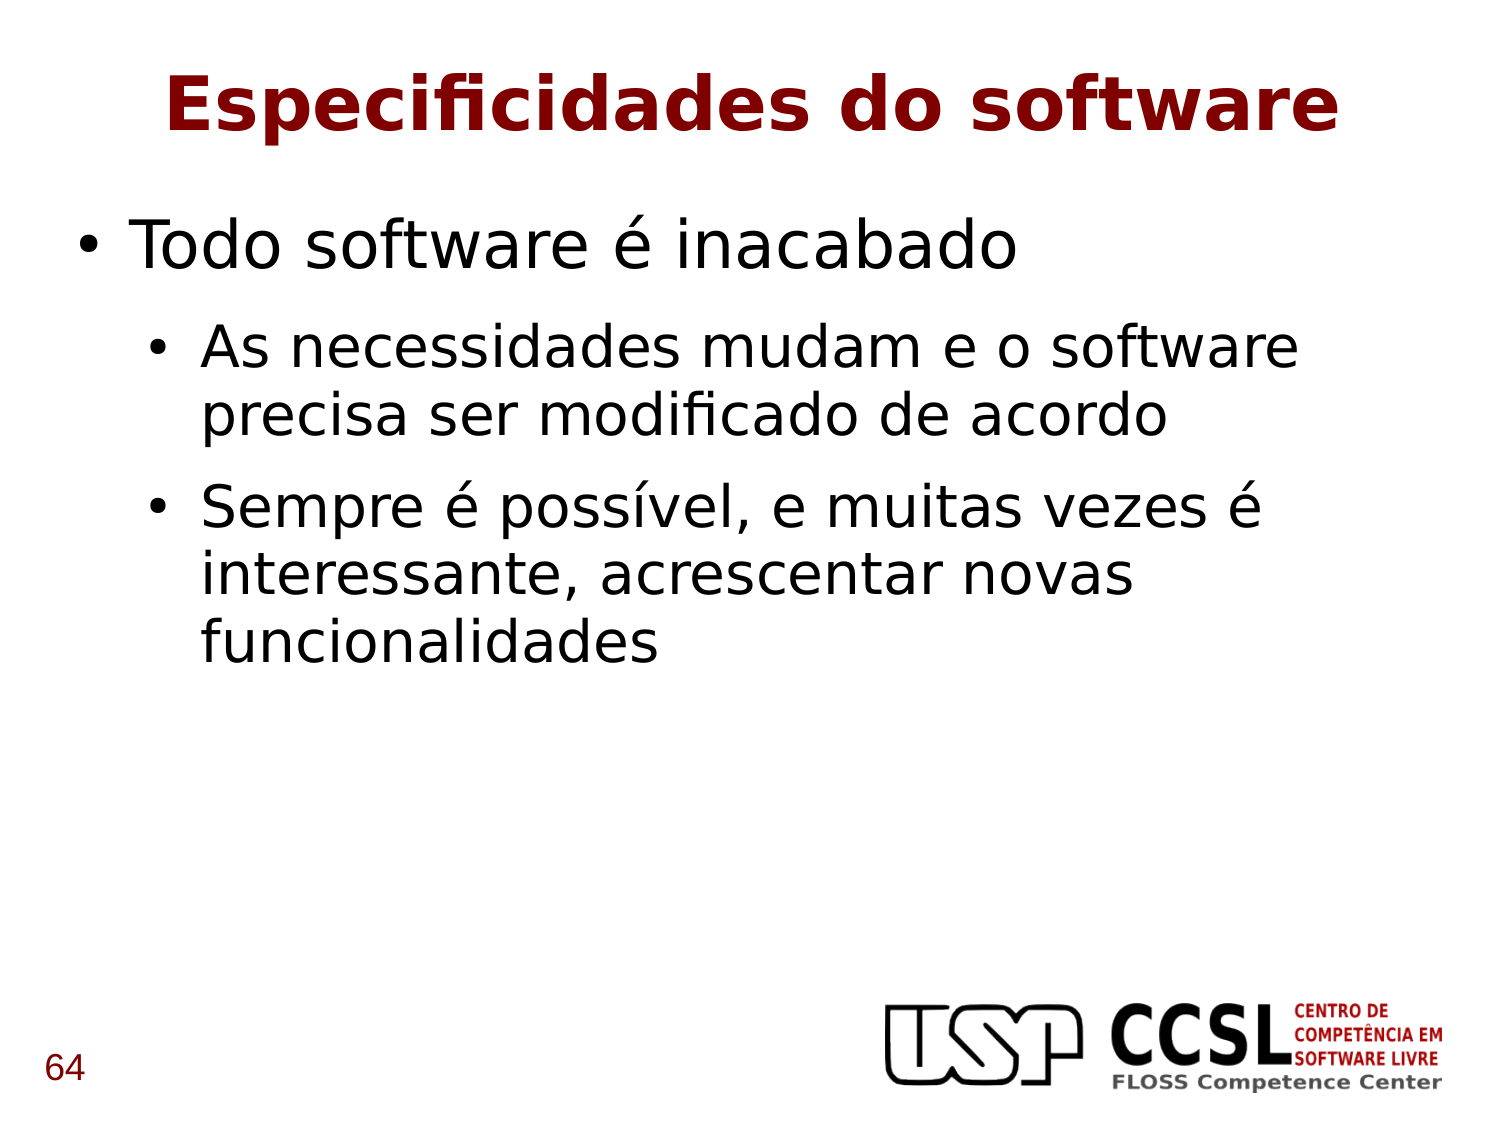

# Especificidades do software
Todo software é inacabado
As necessidades mudam e o software precisa ser modificado de acordo
Sempre é possível, e muitas vezes é interessante, acrescentar novas funcionalidades